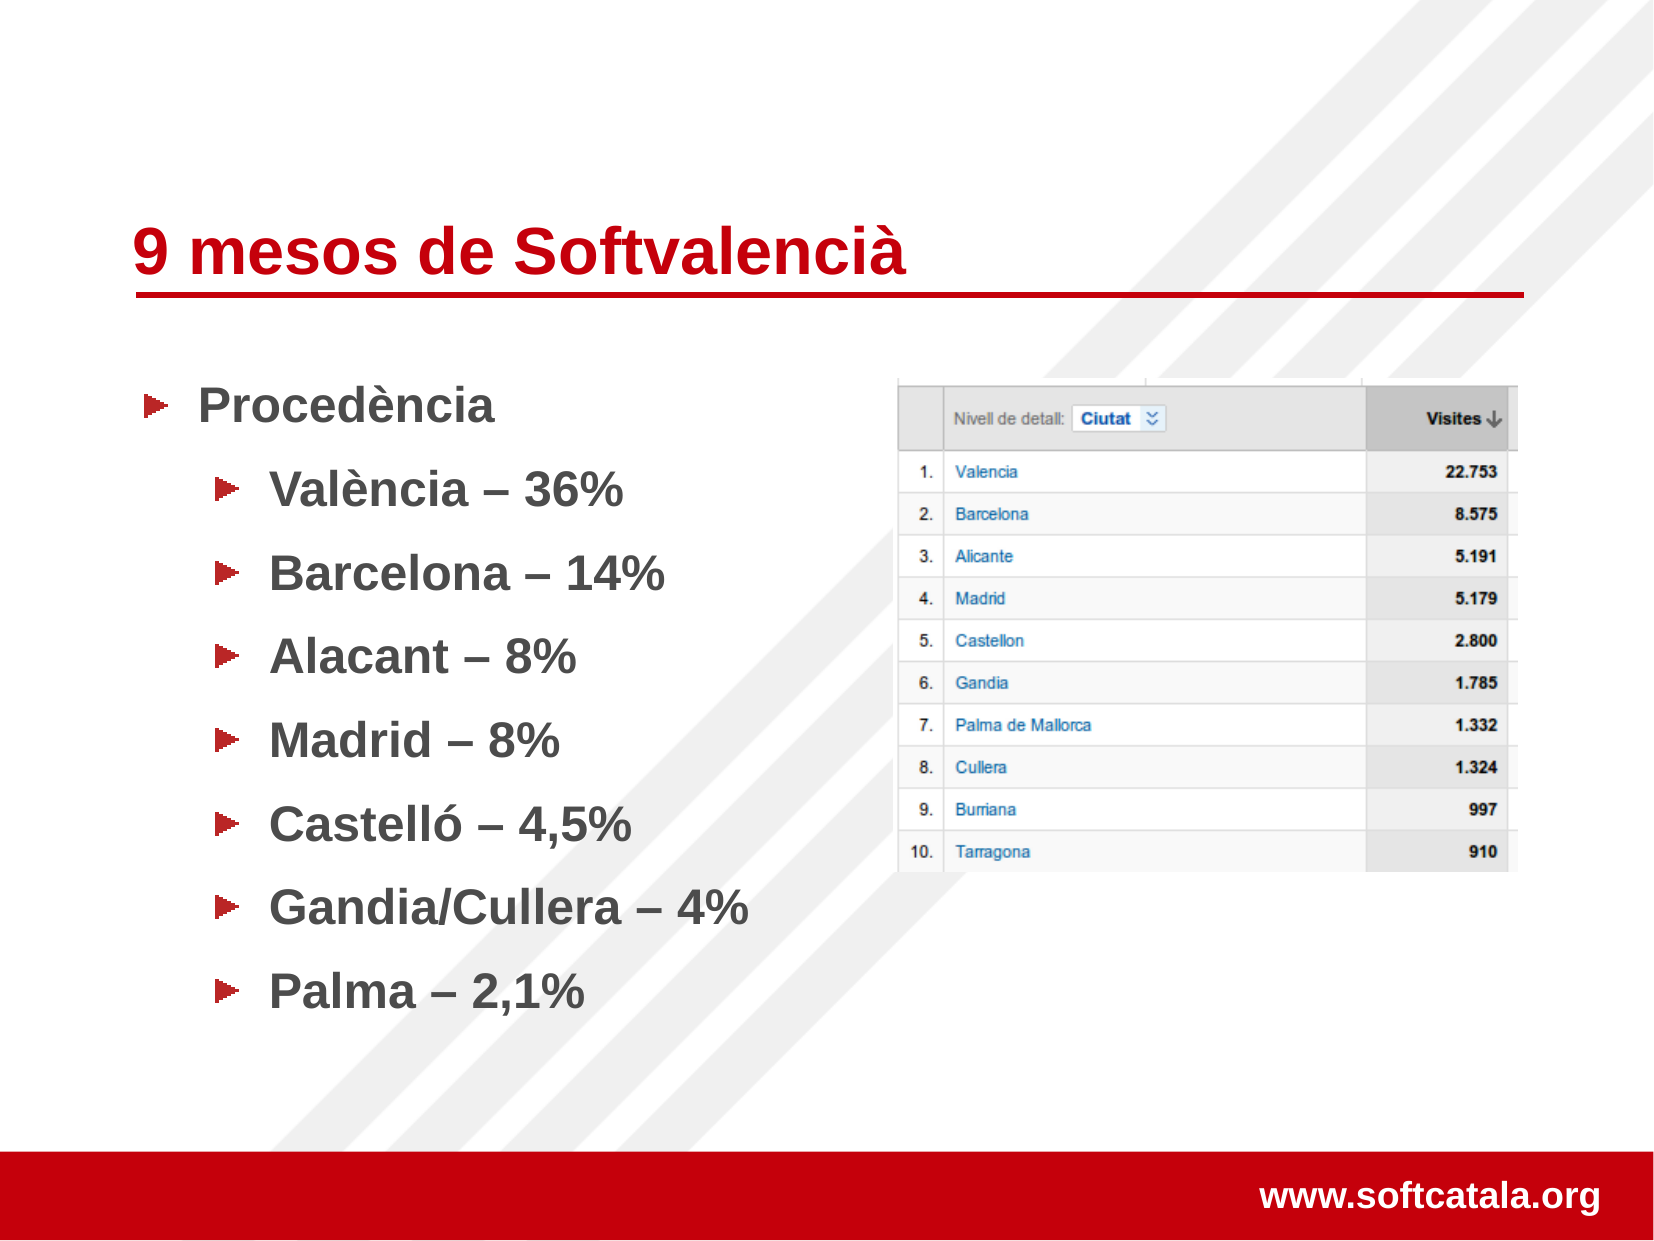

9 mesos de Softvalencià
Procedència
València – 36%
Barcelona – 14%
Alacant – 8%
Madrid – 8%
Castelló – 4,5%
Gandia/Cullera – 4%
Palma – 2,1%
 www.softcatala.org